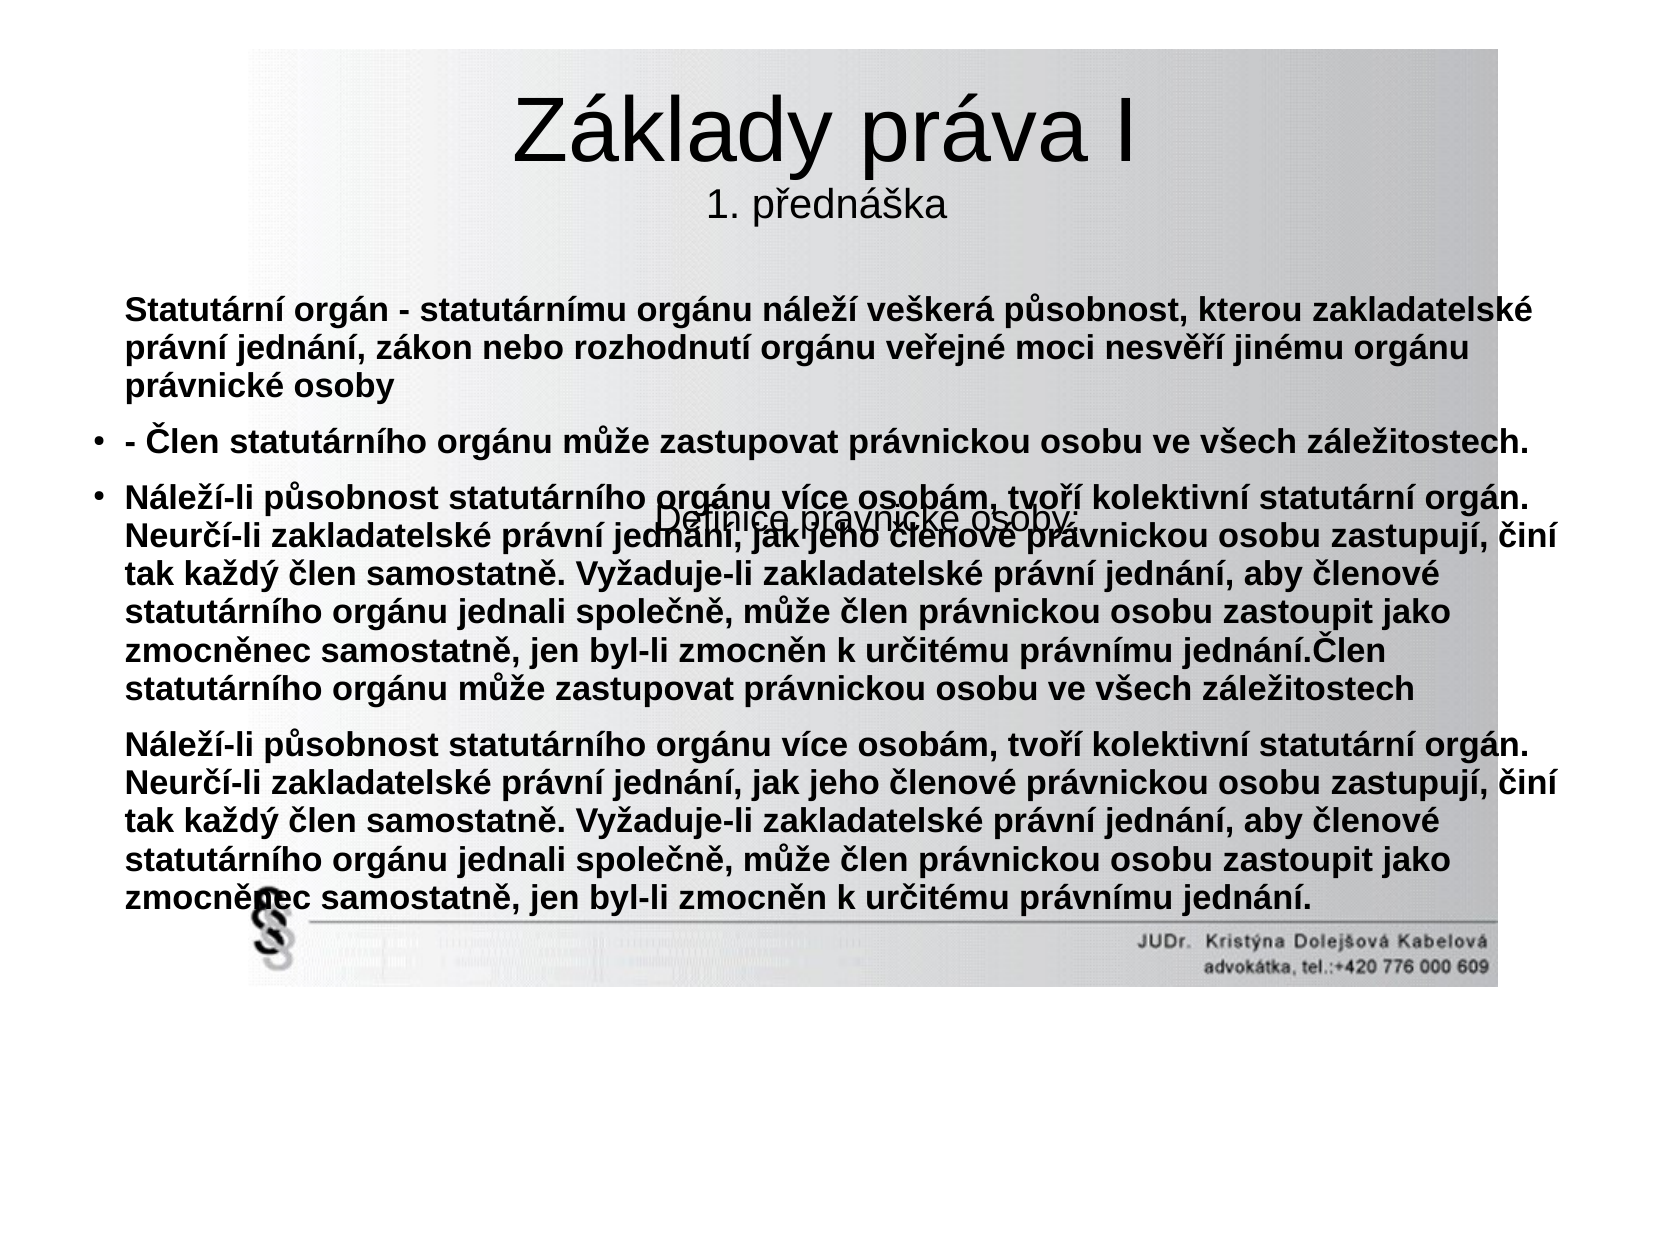

# Základy práva I 1. přednáška
Statutární orgán - statutárnímu orgánu náleží veškerá působnost, kterou zakladatelské právní jednání, zákon nebo rozhodnutí orgánu veřejné moci nesvěří jinému orgánu právnické osoby
- Člen statutárního orgánu může zastupovat právnickou osobu ve všech záležitostech.
Náleží-li působnost statutárního orgánu více osobám, tvoří kolektivní statutární orgán. Neurčí-li zakladatelské právní jednání, jak jeho členové právnickou osobu zastupují, činí tak každý člen samostatně. Vyžaduje-li zakladatelské právní jednání, aby členové statutárního orgánu jednali společně, může člen právnickou osobu zastoupit jako zmocněnec samostatně, jen byl-li zmocněn k určitému právnímu jednání.Člen statutárního orgánu může zastupovat právnickou osobu ve všech záležitostech
Náleží-li působnost statutárního orgánu více osobám, tvoří kolektivní statutární orgán. Neurčí-li zakladatelské právní jednání, jak jeho členové právnickou osobu zastupují, činí tak každý člen samostatně. Vyžaduje-li zakladatelské právní jednání, aby členové statutárního orgánu jednali společně, může člen právnickou osobu zastoupit jako zmocněnec samostatně, jen byl-li zmocněn k určitému právnímu jednání.